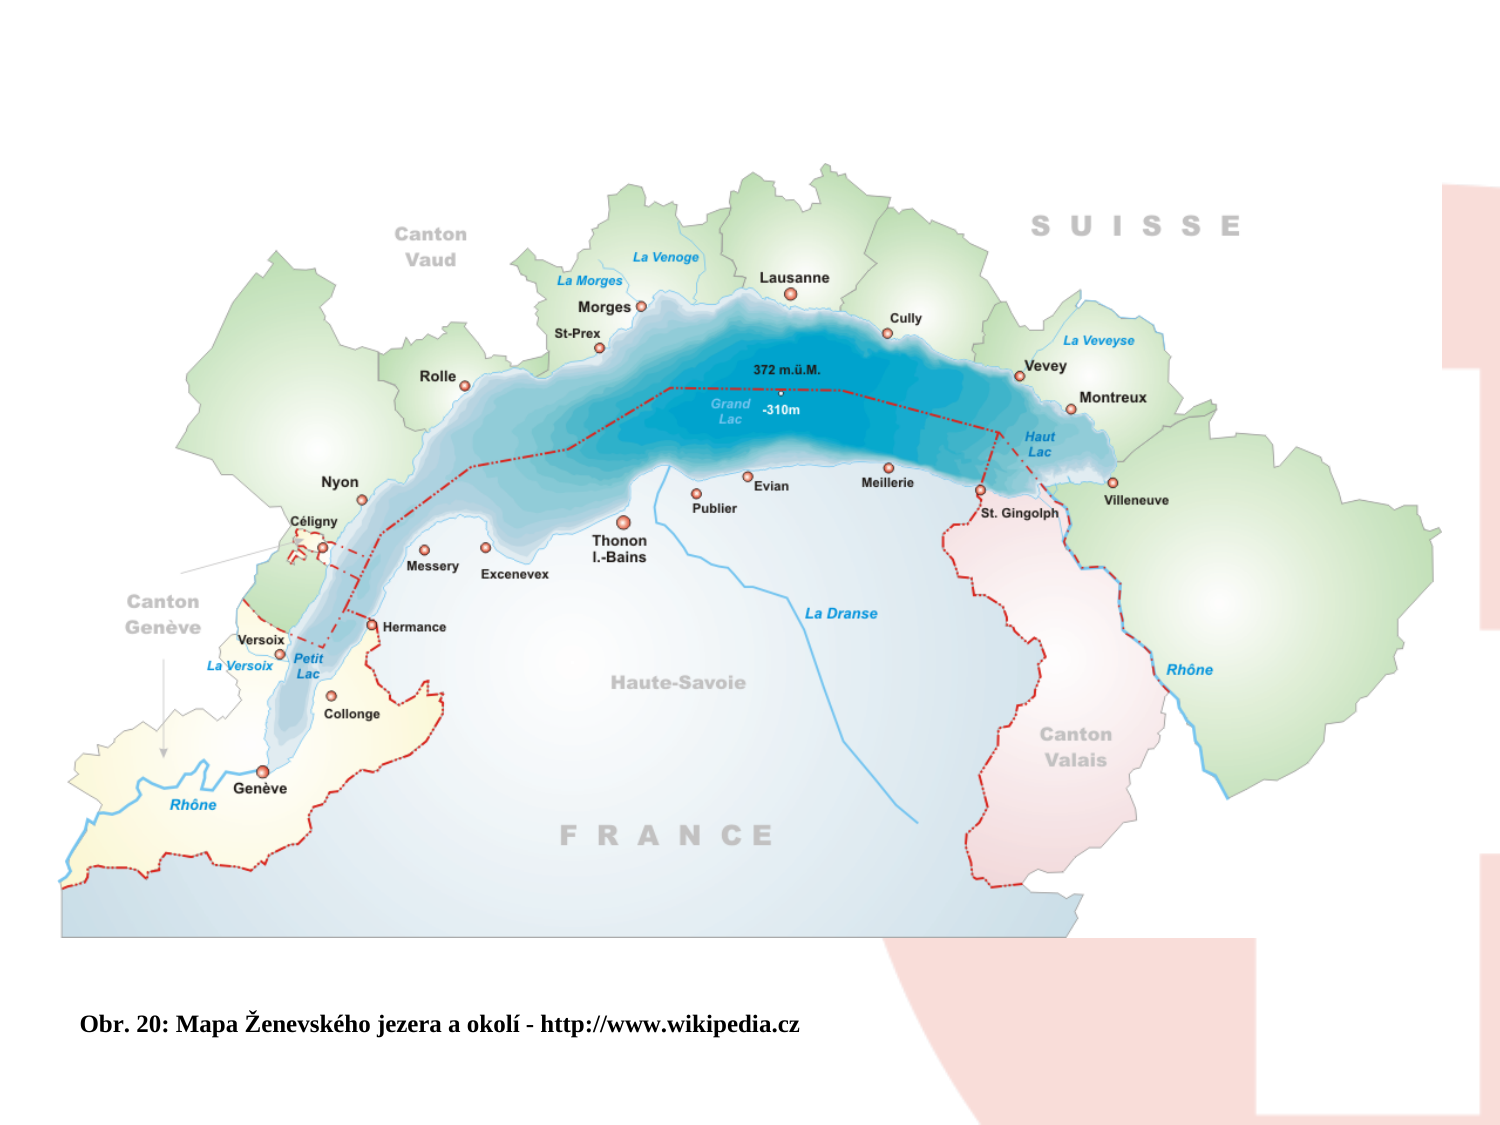

Obr. 20: Mapa Ženevského jezera a okolí - http://www.wikipedia.cz